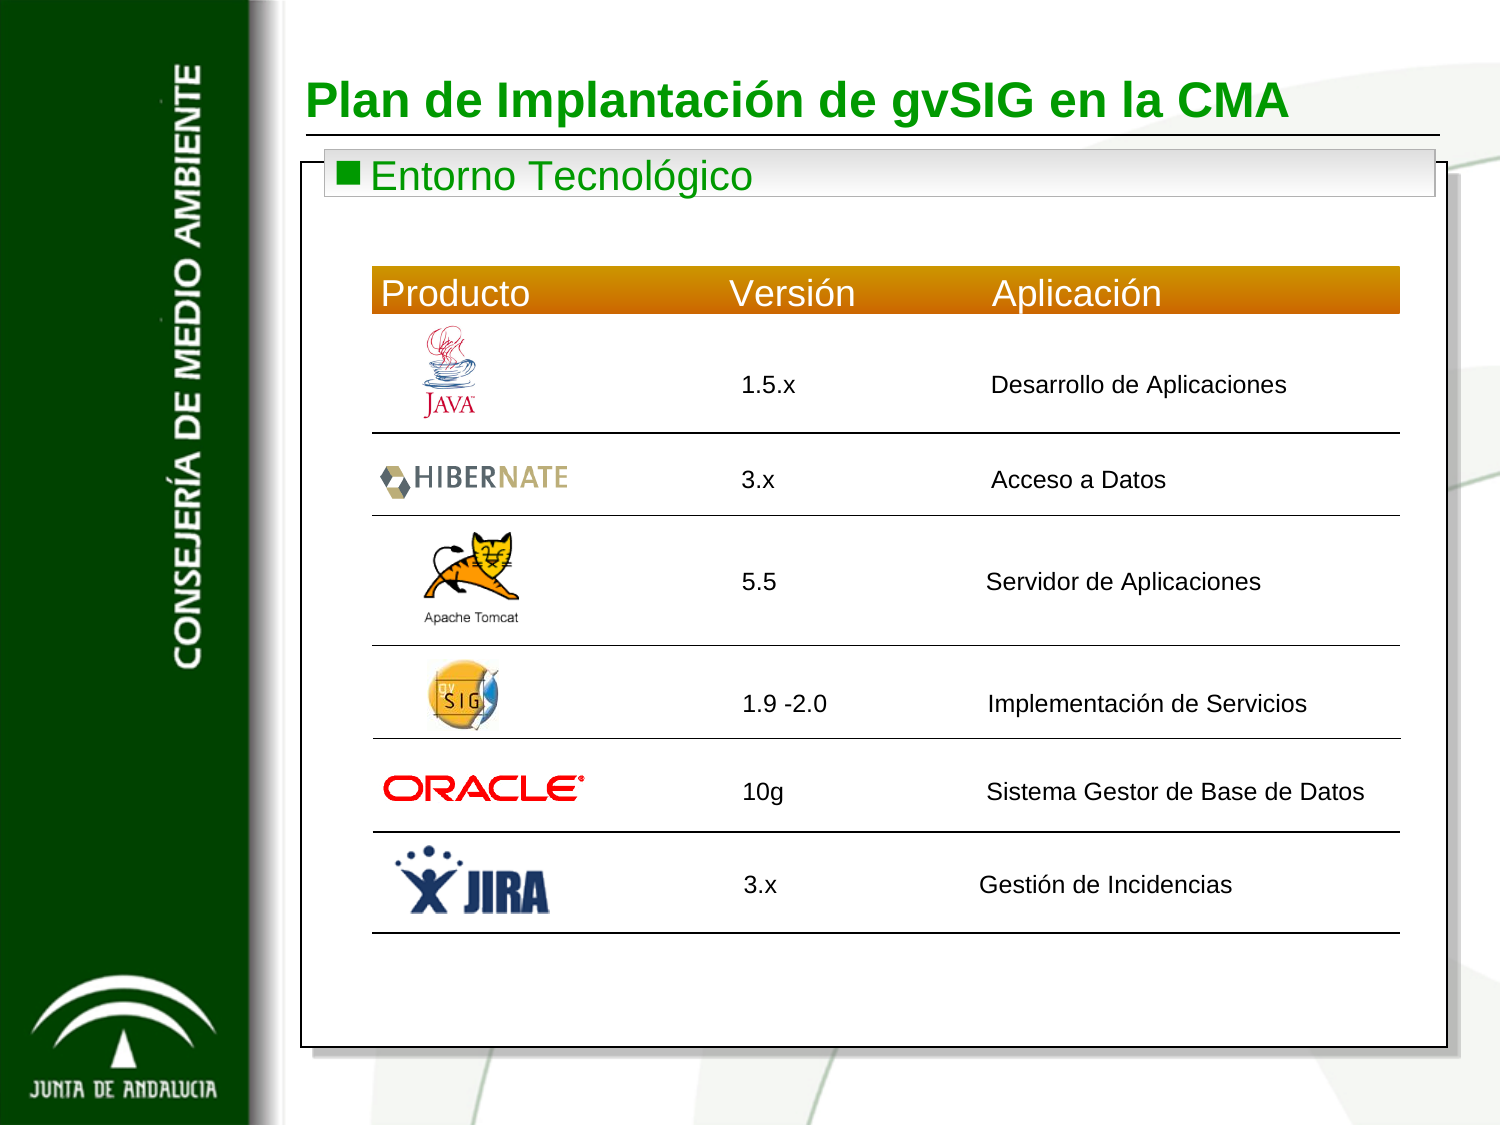

Plan de Implantación de gvSIG en la CMA
Entorno Tecnológico
Producto Versión Aplicación
1.5.x Desarrollo de Aplicaciones
3.x Acceso a Datos
5.5 Servidor de Aplicaciones
1.9 -2.0 Implementación de Servicios
10g Sistema Gestor de Base de Datos
3.x Gestión de Incidencias